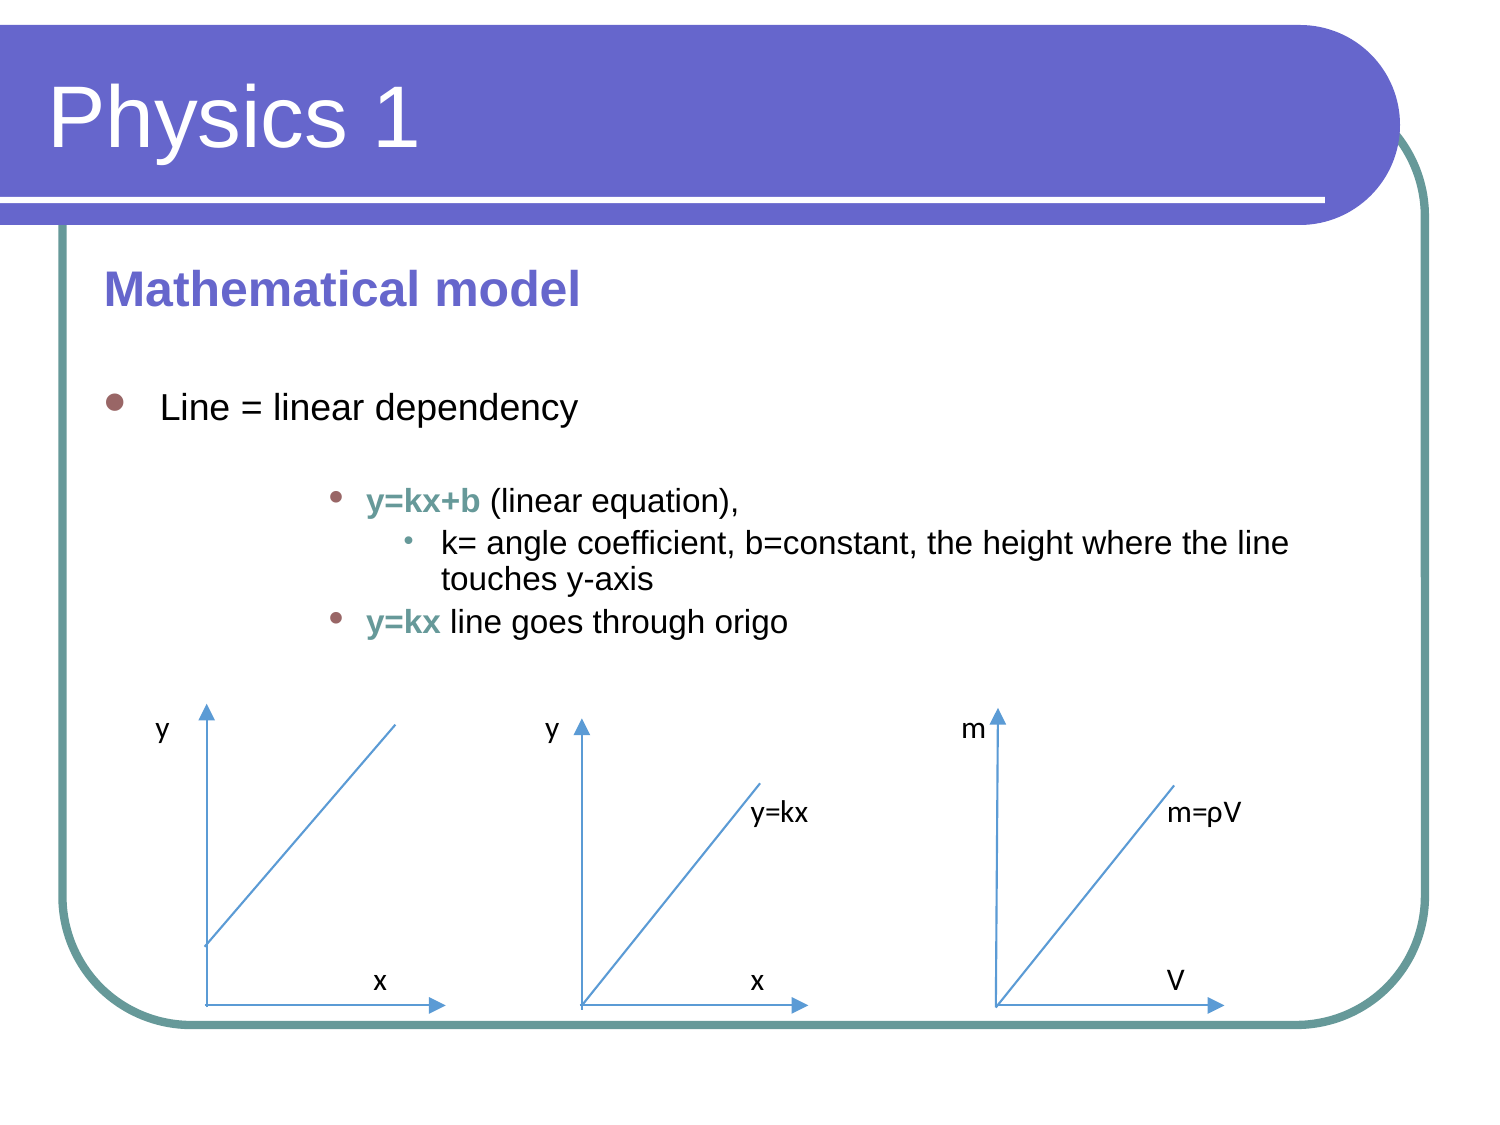

# Physics 1
Mathematical model
Line = linear dependency
y=kx+b (linear equation),
k= angle coefficient, b=constant, the height where the line touches y-axis
y=kx line goes through origo